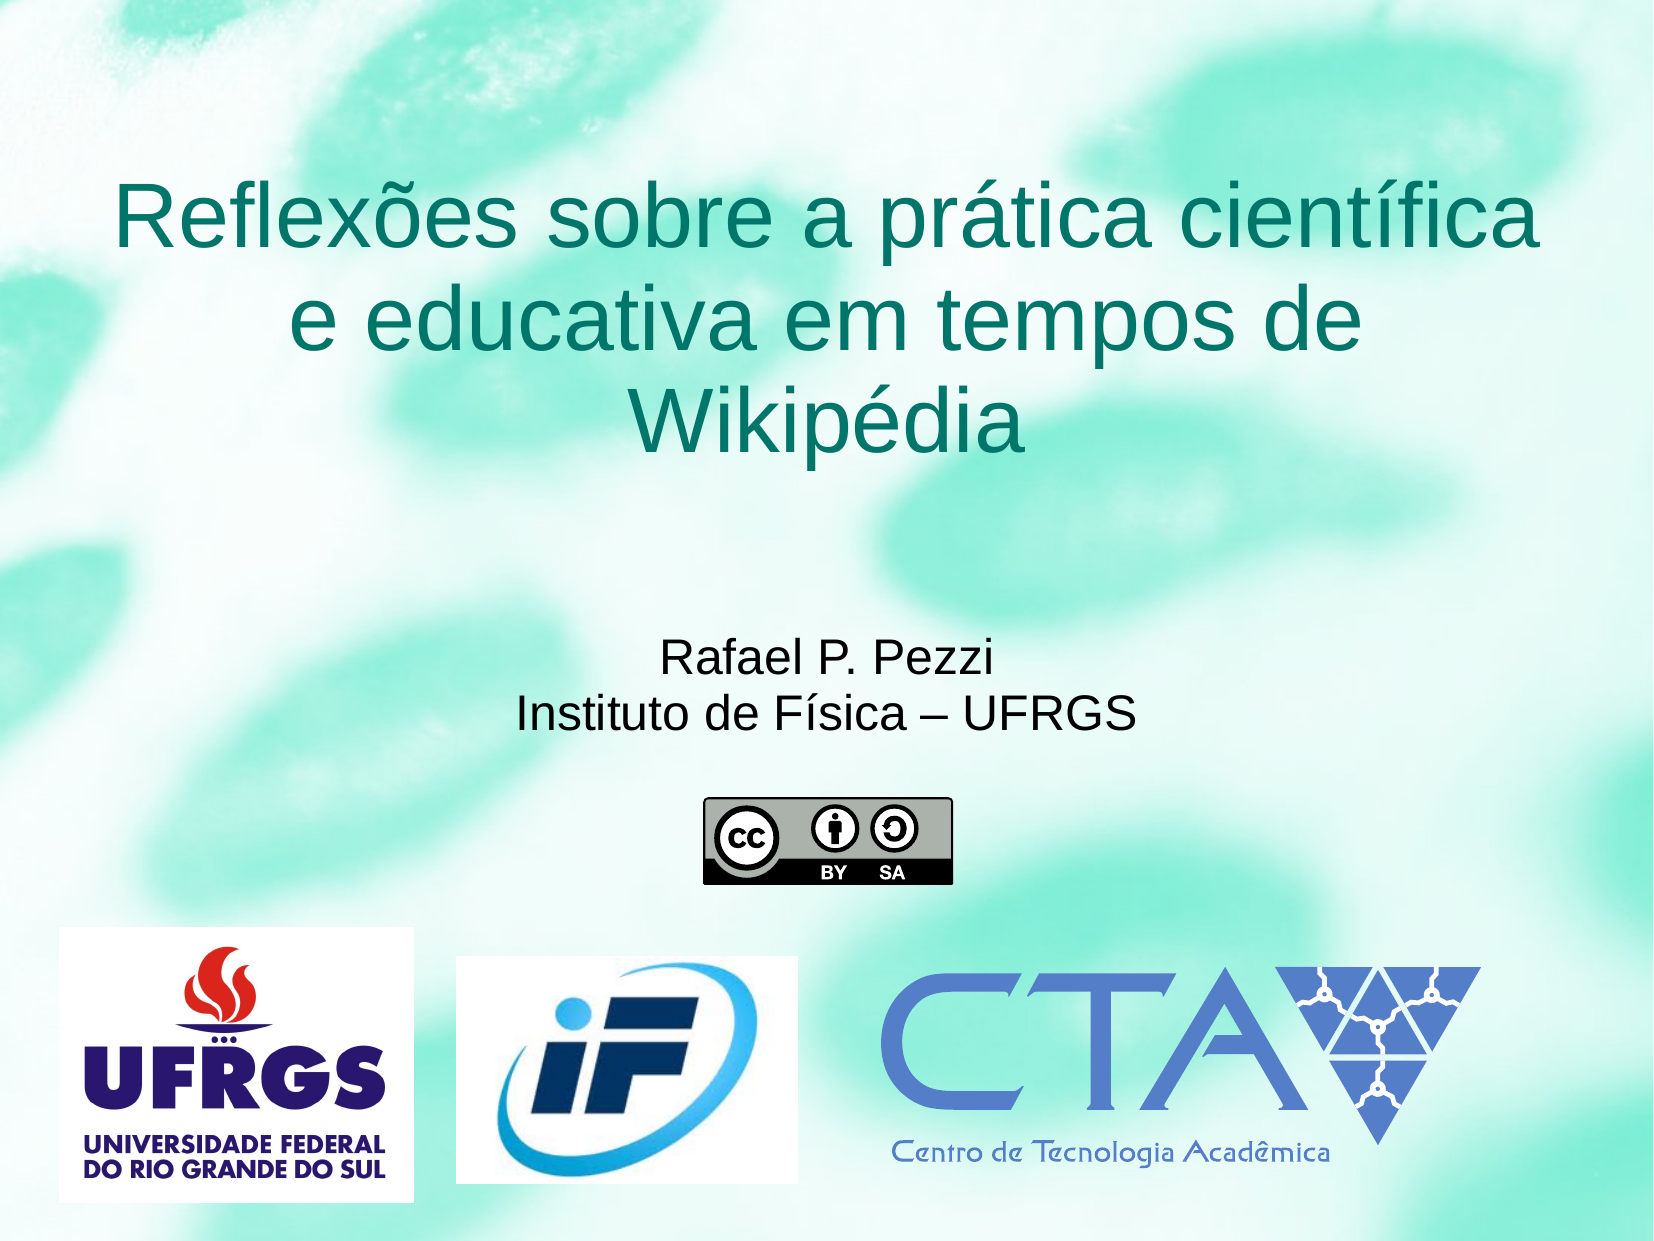

# Reflexões sobre a prática científica e educativa em tempos de Wikipédia
Rafael P. Pezzi
Instituto de Física – UFRGS